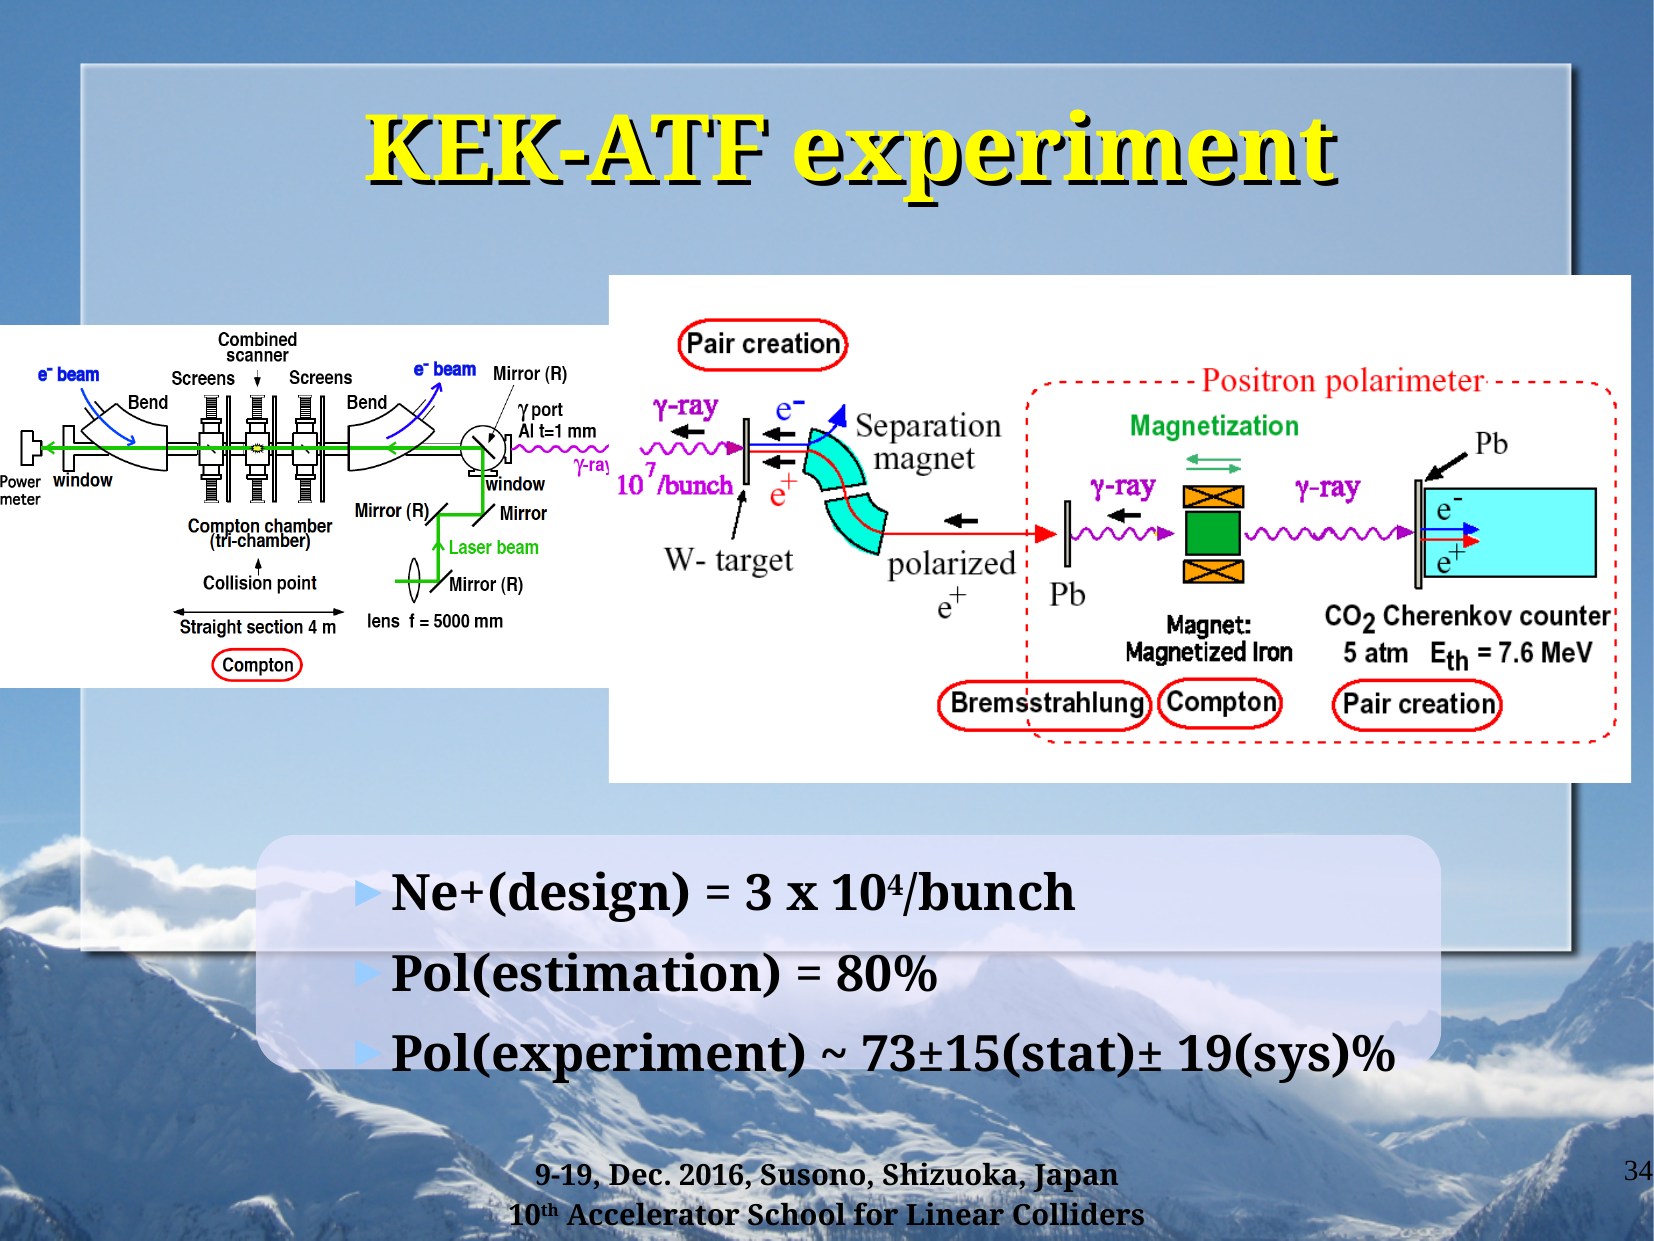

# KEK-ATF experiment
Ne+(design) = 3 x 104/bunch
Pol(estimation) = 80%
Pol(experiment) ~ 73±15(stat)± 19(sys)%
34